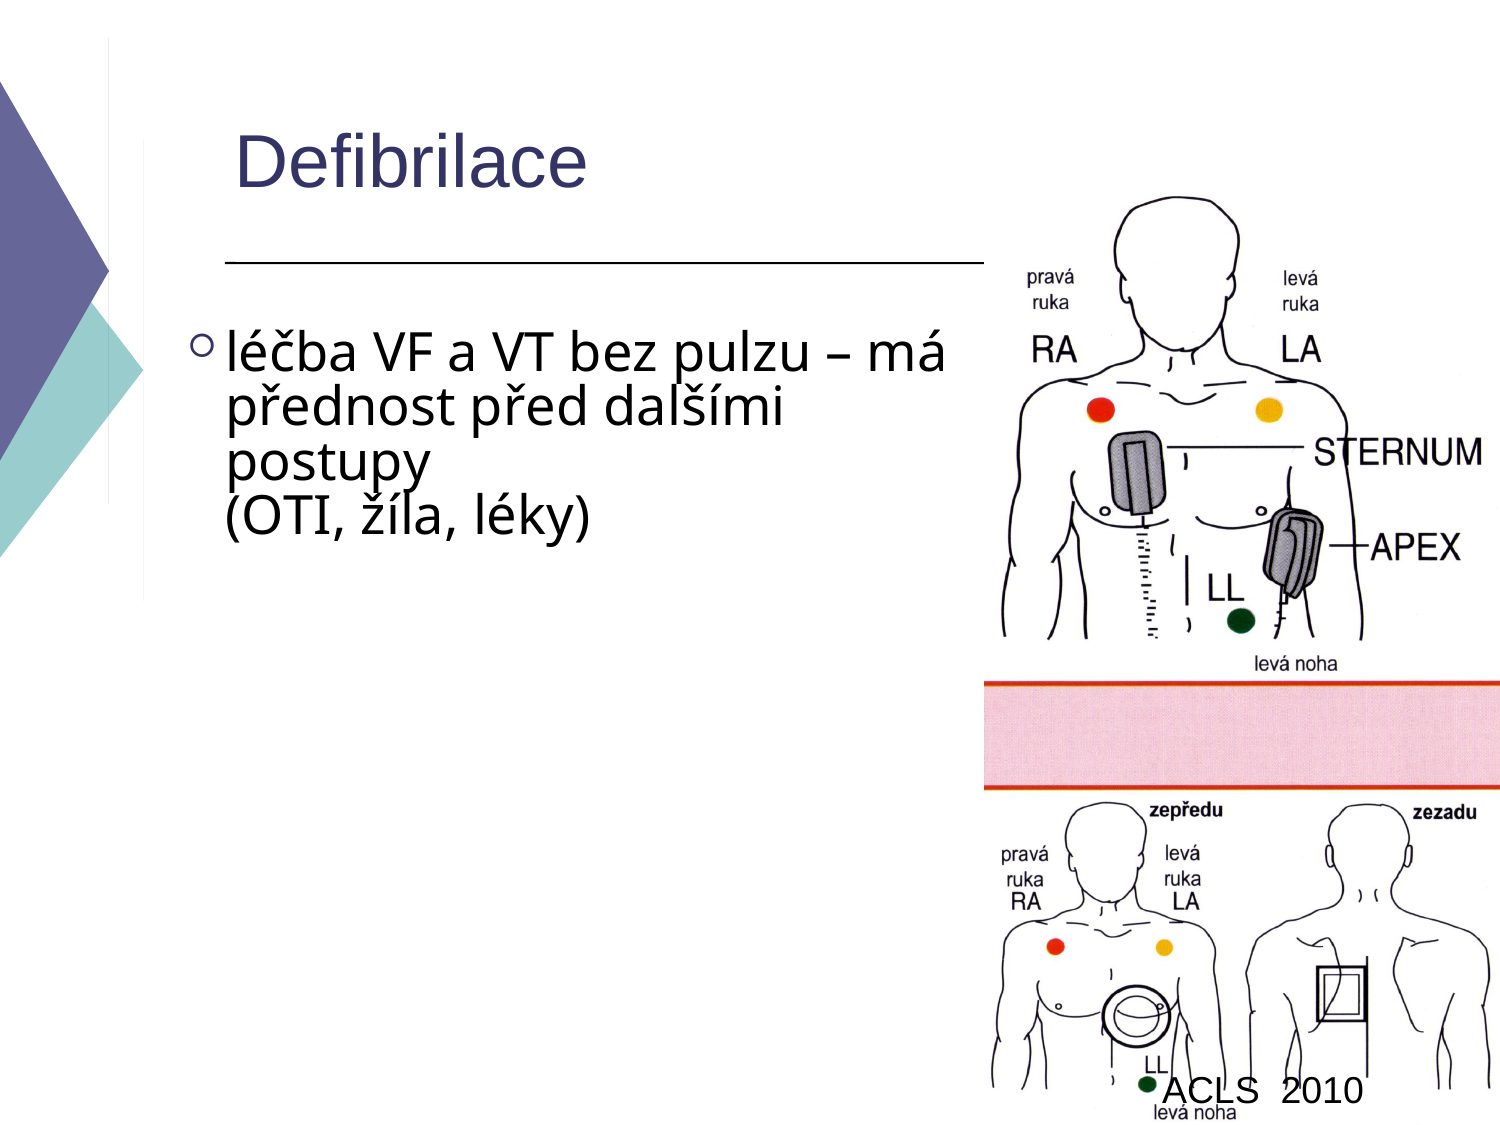

# Defibrilace
léčba VF a VT bez pulzu – má přednost před dalšími postupy
(OTI, žíla, léky)
ACLS 2010